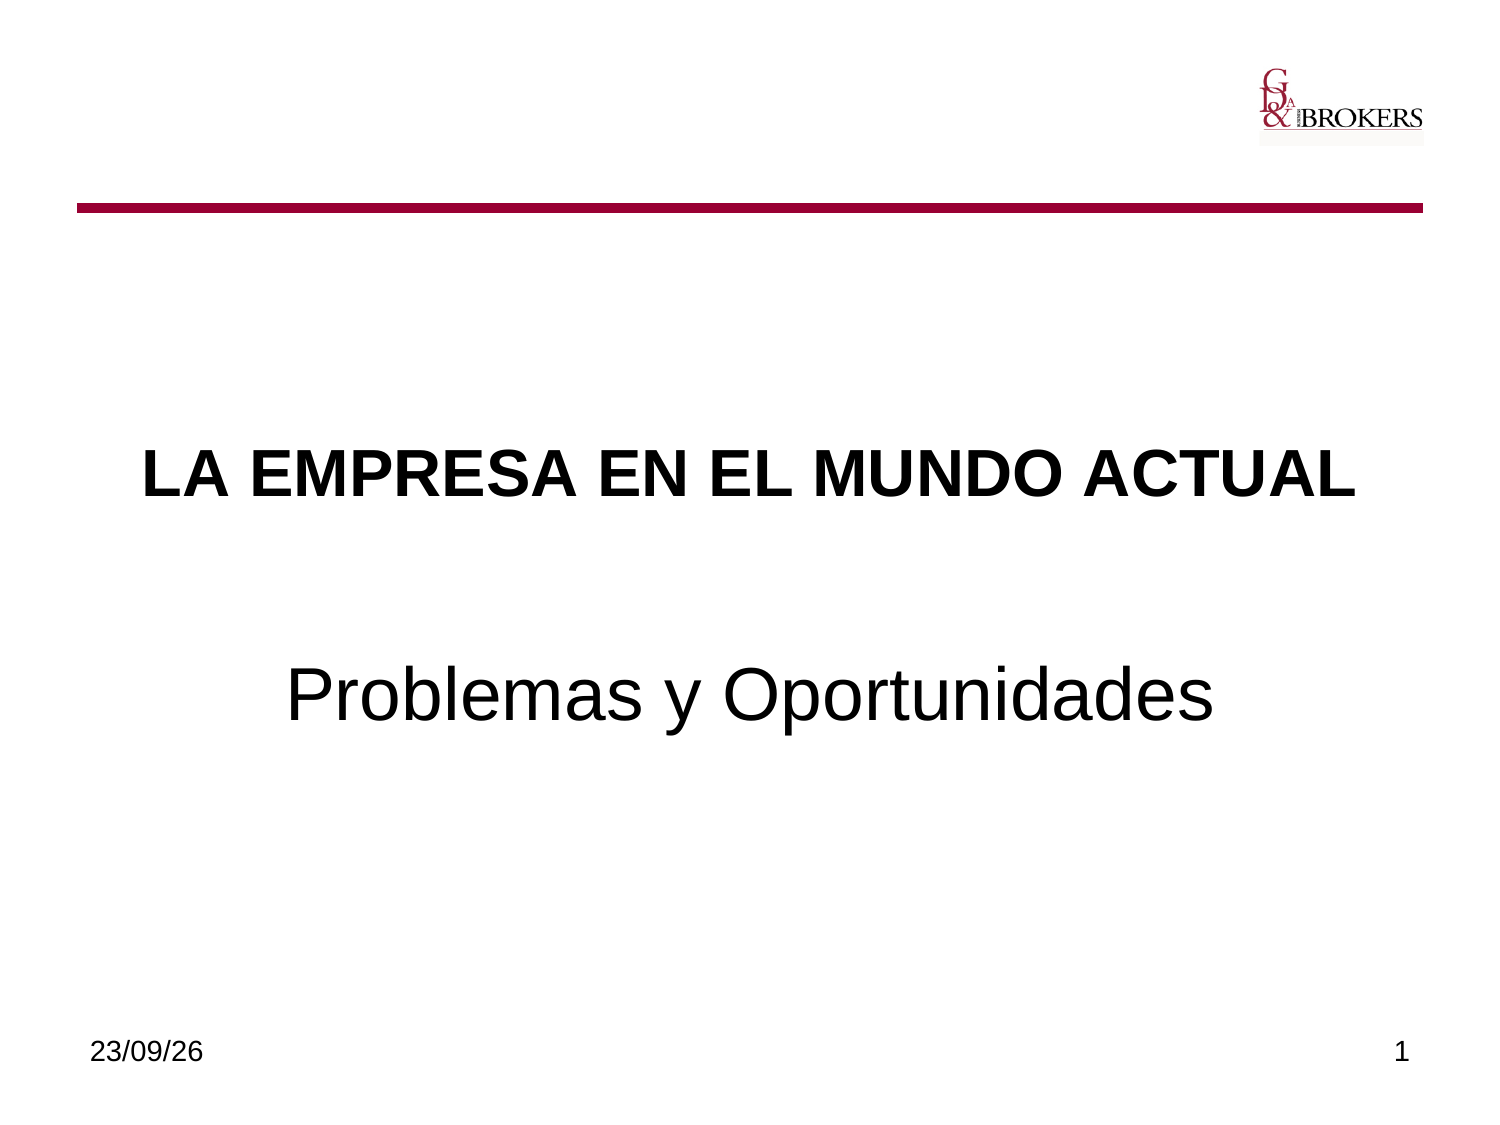

# LA EMPRESA EN EL MUNDO ACTUAL
Problemas y Oportunidades
1